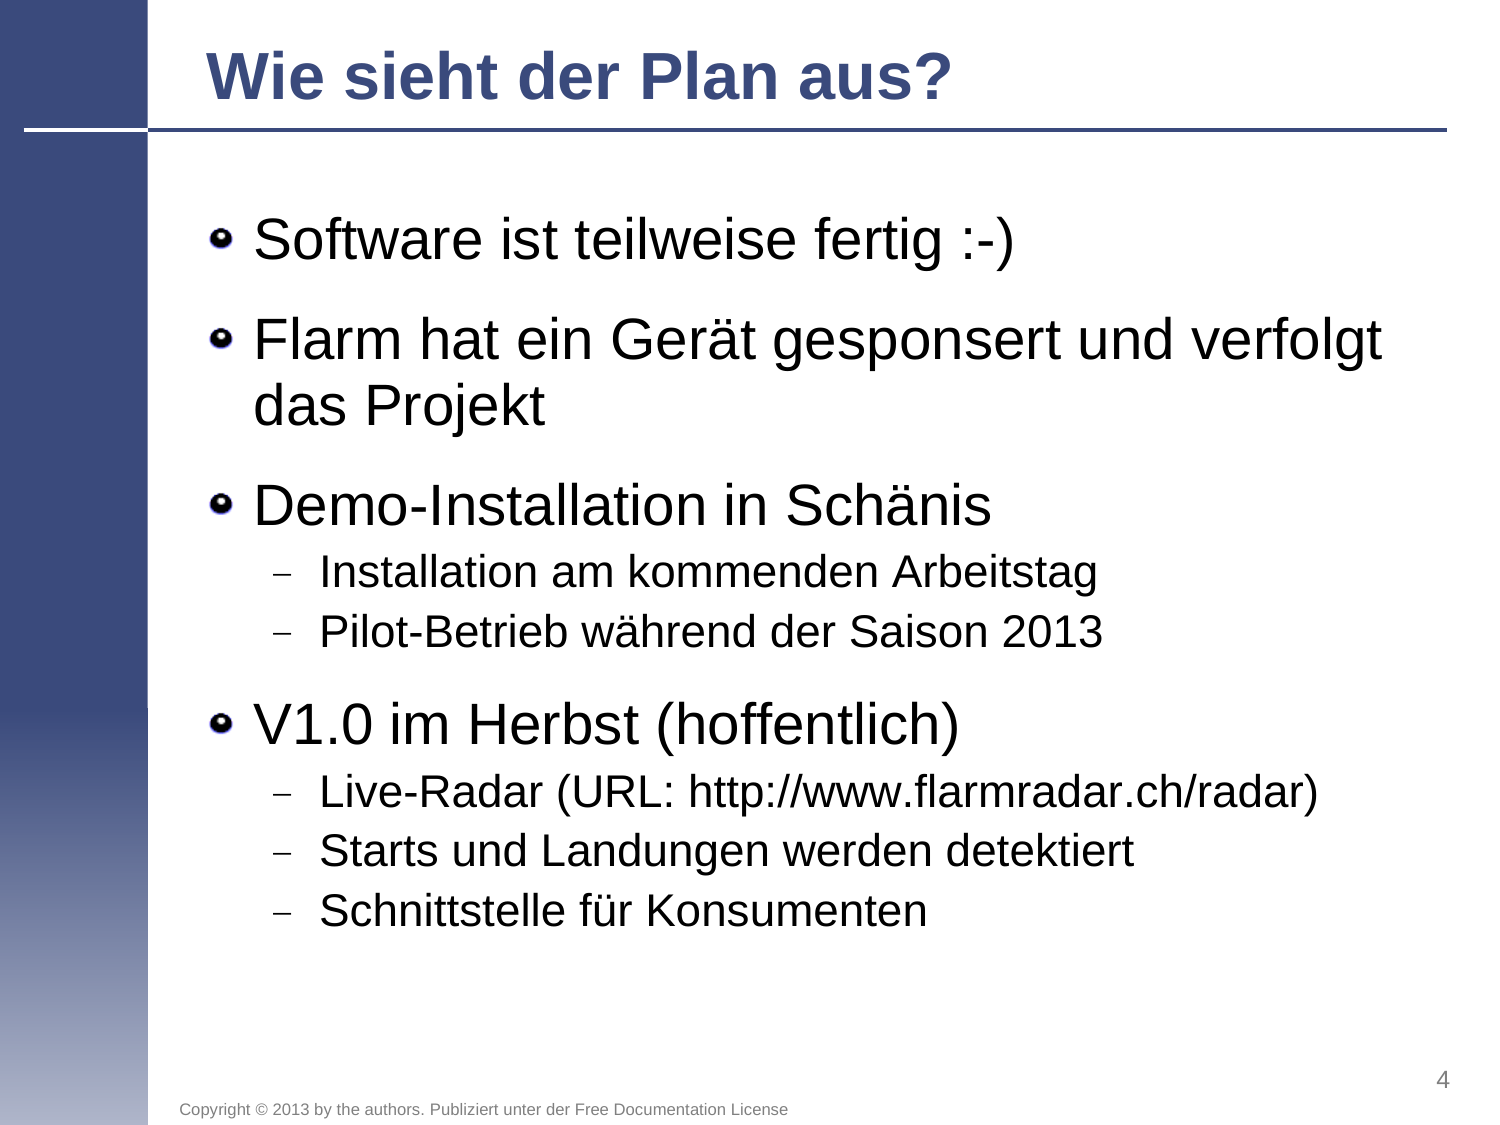

# Wie sieht der Plan aus?
Software ist teilweise fertig :-)
Flarm hat ein Gerät gesponsert und verfolgt das Projekt
Demo-Installation in Schänis
Installation am kommenden Arbeitstag
Pilot-Betrieb während der Saison 2013
V1.0 im Herbst (hoffentlich)
Live-Radar (URL: http://www.flarmradar.ch/radar)
Starts und Landungen werden detektiert
Schnittstelle für Konsumenten